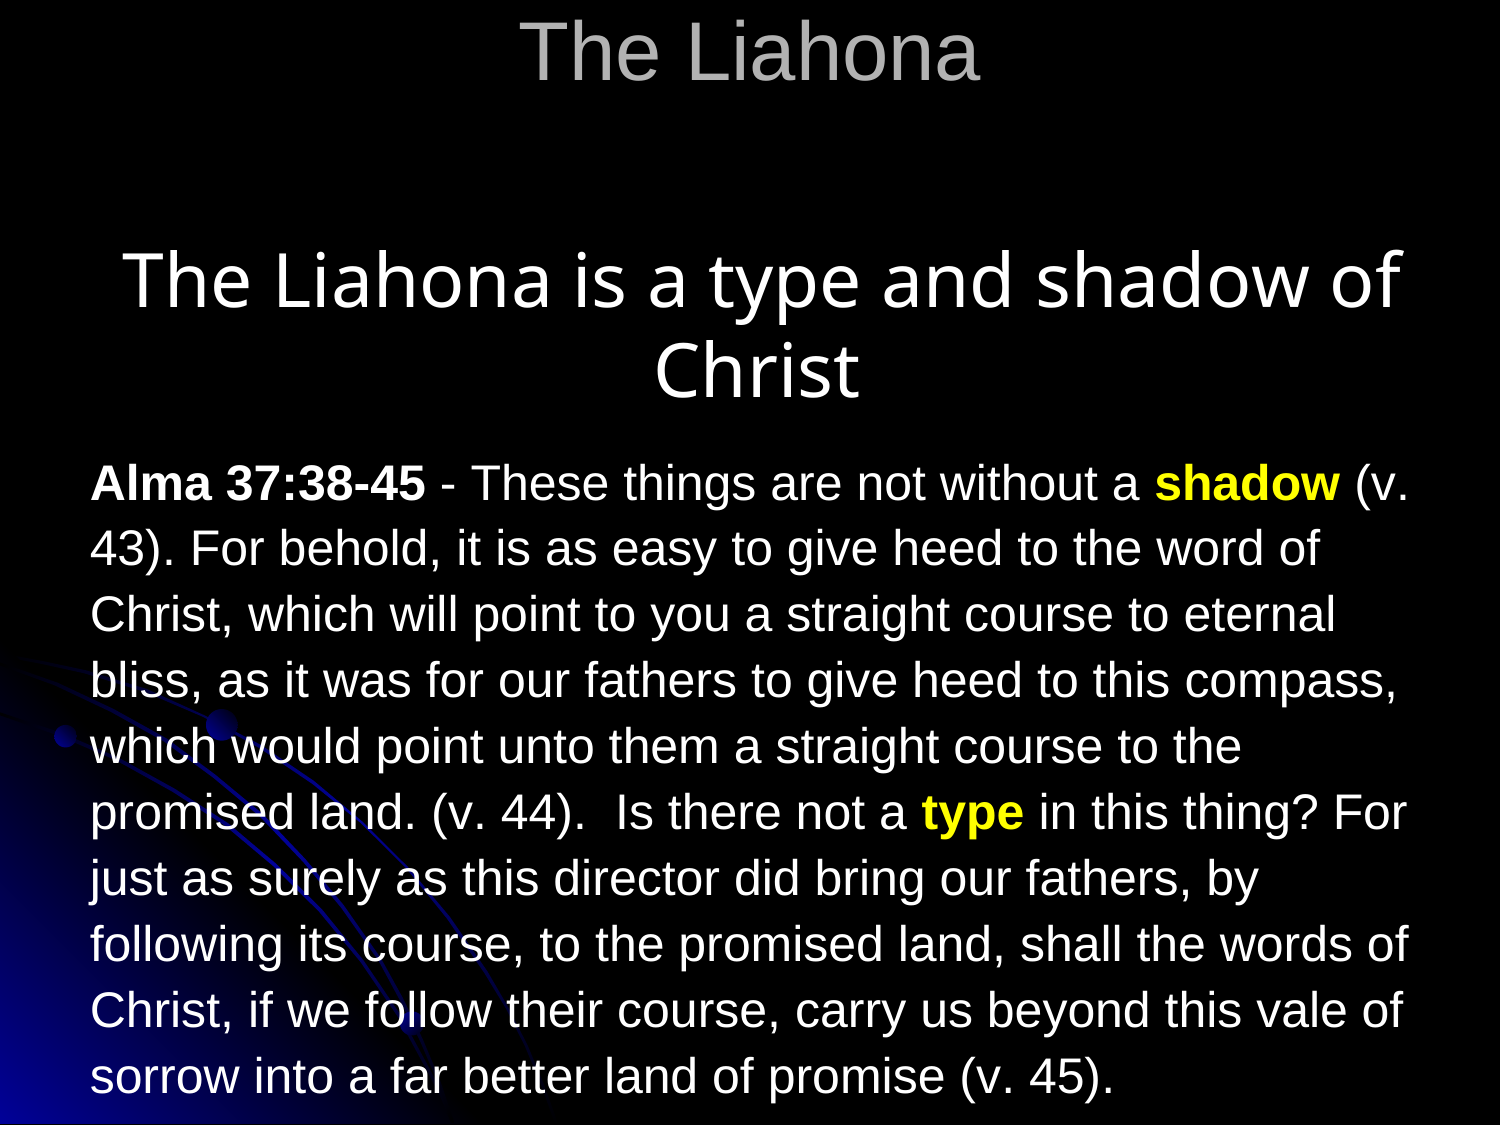

# The Liahona
The Liahona is a type and shadow of Christ
Alma 37:38-45 - These things are not without a shadow (v. 43). For behold, it is as easy to give heed to the word of Christ, which will point to you a straight course to eternal bliss, as it was for our fathers to give heed to this compass, which would point unto them a straight course to the promised land. (v. 44). Is there not a type in this thing? For just as surely as this director did bring our fathers, by following its course, to the promised land, shall the words of Christ, if we follow their course, carry us beyond this vale of sorrow into a far better land of promise (v. 45).